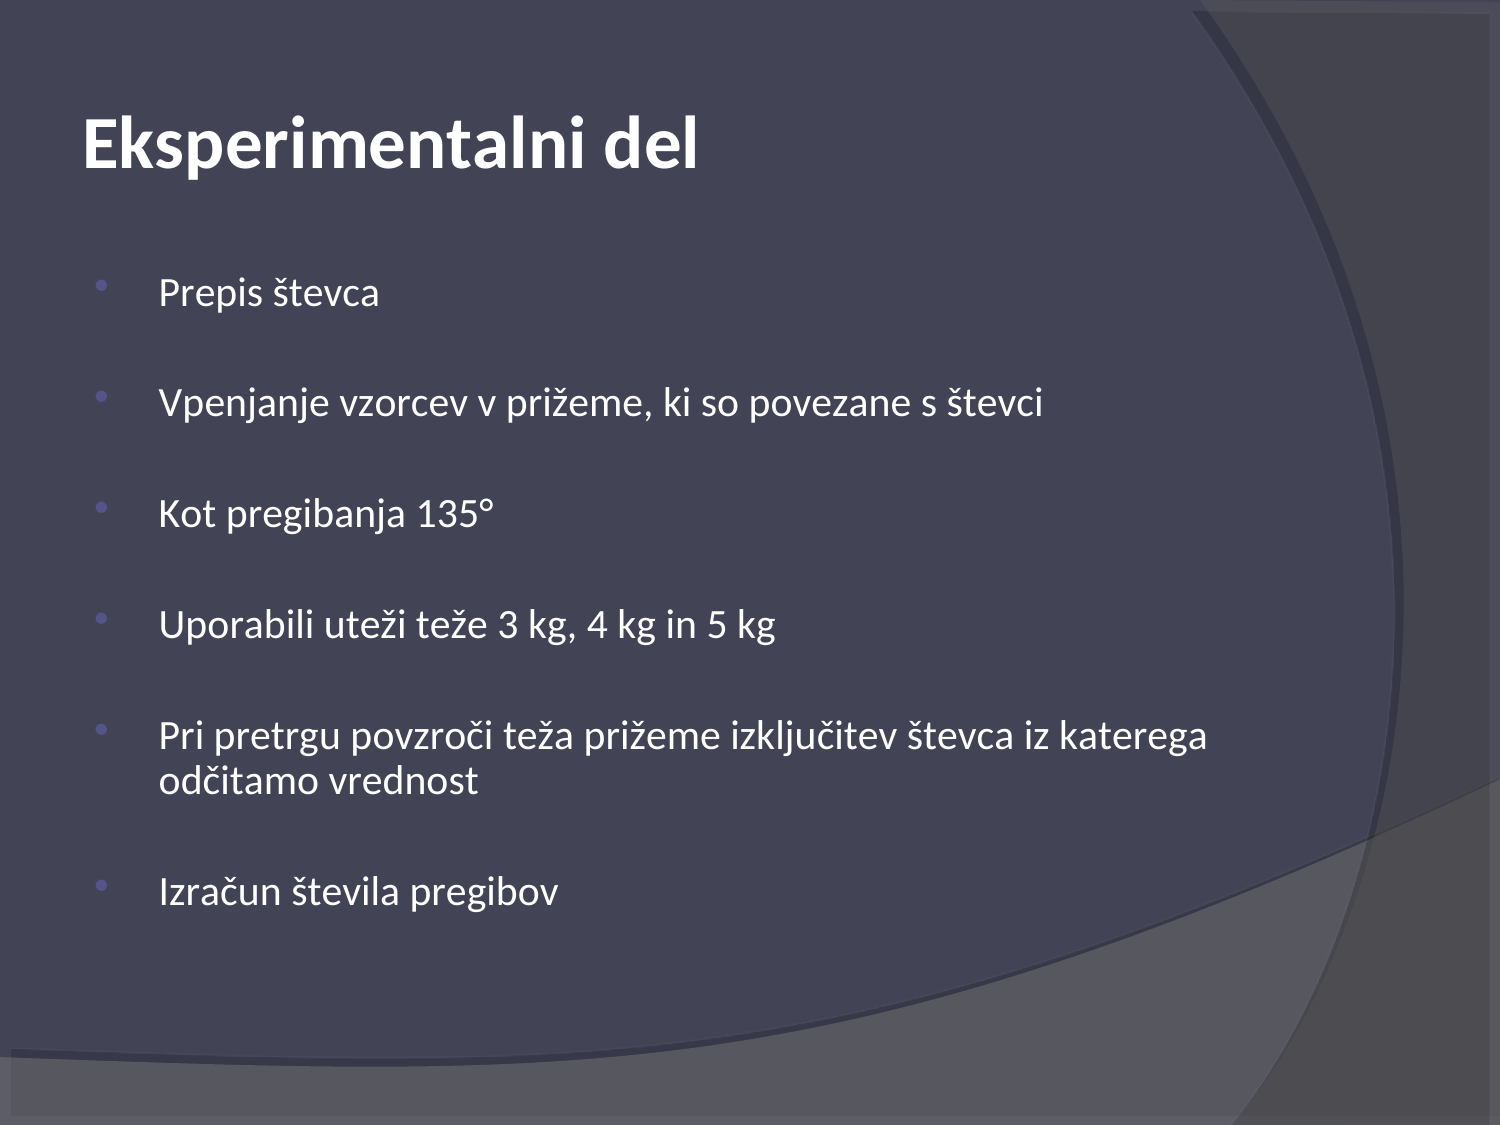

# Eksperimentalni del
Prepis števca
Vpenjanje vzorcev v prižeme, ki so povezane s števci
Kot pregibanja 135°
Uporabili uteži teže 3 kg, 4 kg in 5 kg
Pri pretrgu povzroči teža prižeme izključitev števca iz katerega odčitamo vrednost
Izračun števila pregibov